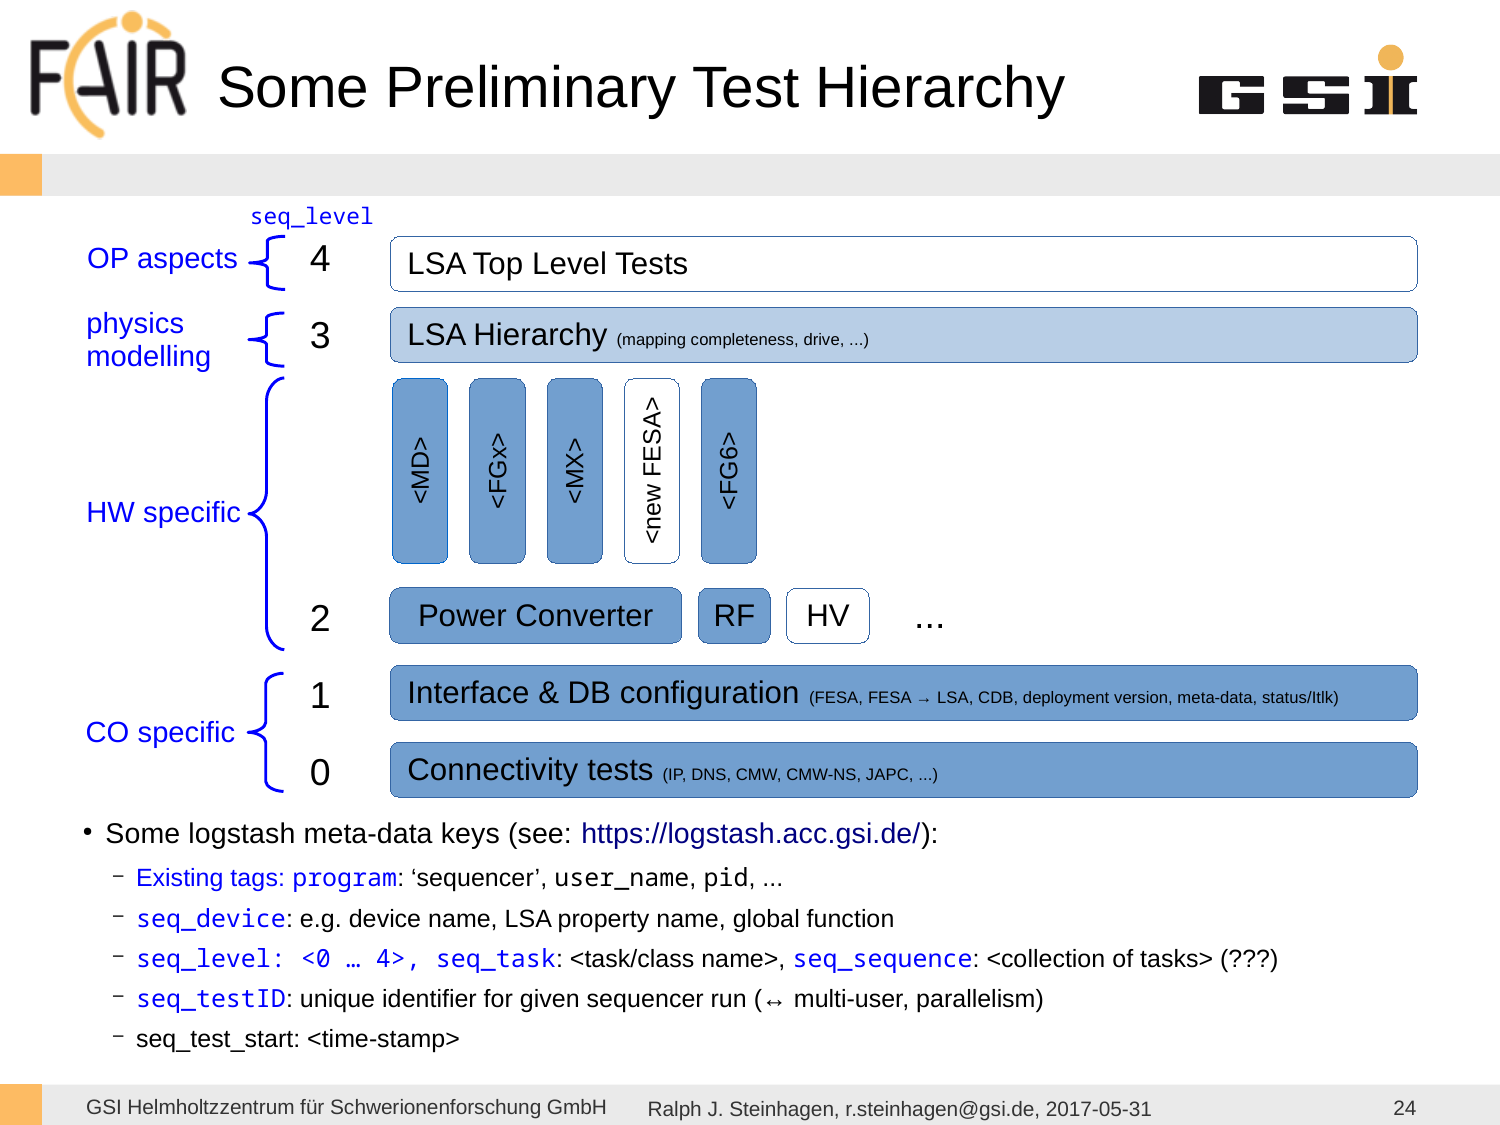

# Some Preliminary Test Hierarchy
seq_level
4
OP aspects
LSA Top Level Tests
physics
modelling
3
LSA Hierarchy (mapping completeness, drive, ...)
HW specific
<MD>
<FGx>
<MX>
<new FESA>
<FG6>
Power Converter
RF
HV
...
2
Interface & DB configuration (FESA, FESA → LSA, CDB, deployment version, meta-data, status/Itlk)
1
CO specific
Connectivity tests (IP, DNS, CMW, CMW-NS, JAPC, ...)
0
Some logstash meta-data keys (see: https://logstash.acc.gsi.de/):
Existing tags: program: ‘sequencer’, user_name, pid, ...
seq_device: e.g. device name, LSA property name, global function
seq_level: <0 … 4>, seq_task: <task/class name>, seq_sequence: <collection of tasks> (???)
seq_testID: unique identifier for given sequencer run (↔ multi-user, parallelism)
seq_test_start: <time-stamp>